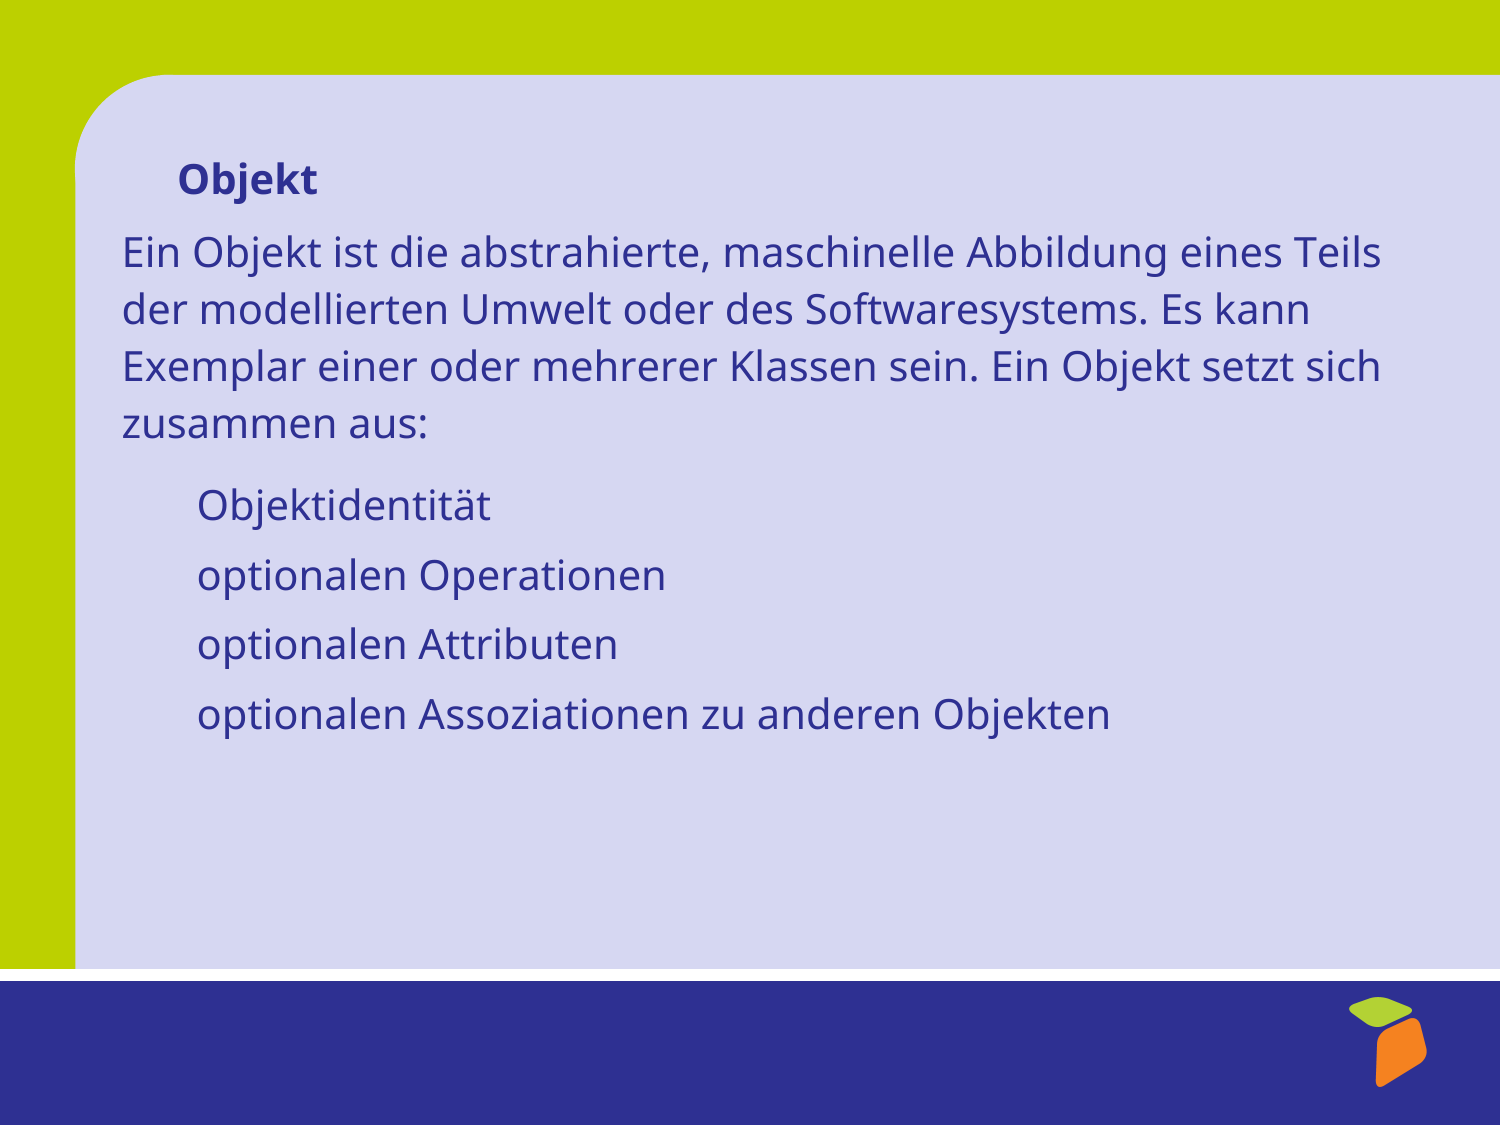

# Objekt
Ein Objekt ist die abstrahierte, maschinelle Abbildung eines Teils der modellierten Umwelt oder des Softwaresystems. Es kann Exemplar einer oder mehrerer Klassen sein. Ein Objekt setzt sich zusammen aus:
Objektidentität
optionalen Operationen
optionalen Attributen
optionalen Assoziationen zu anderen Objekten